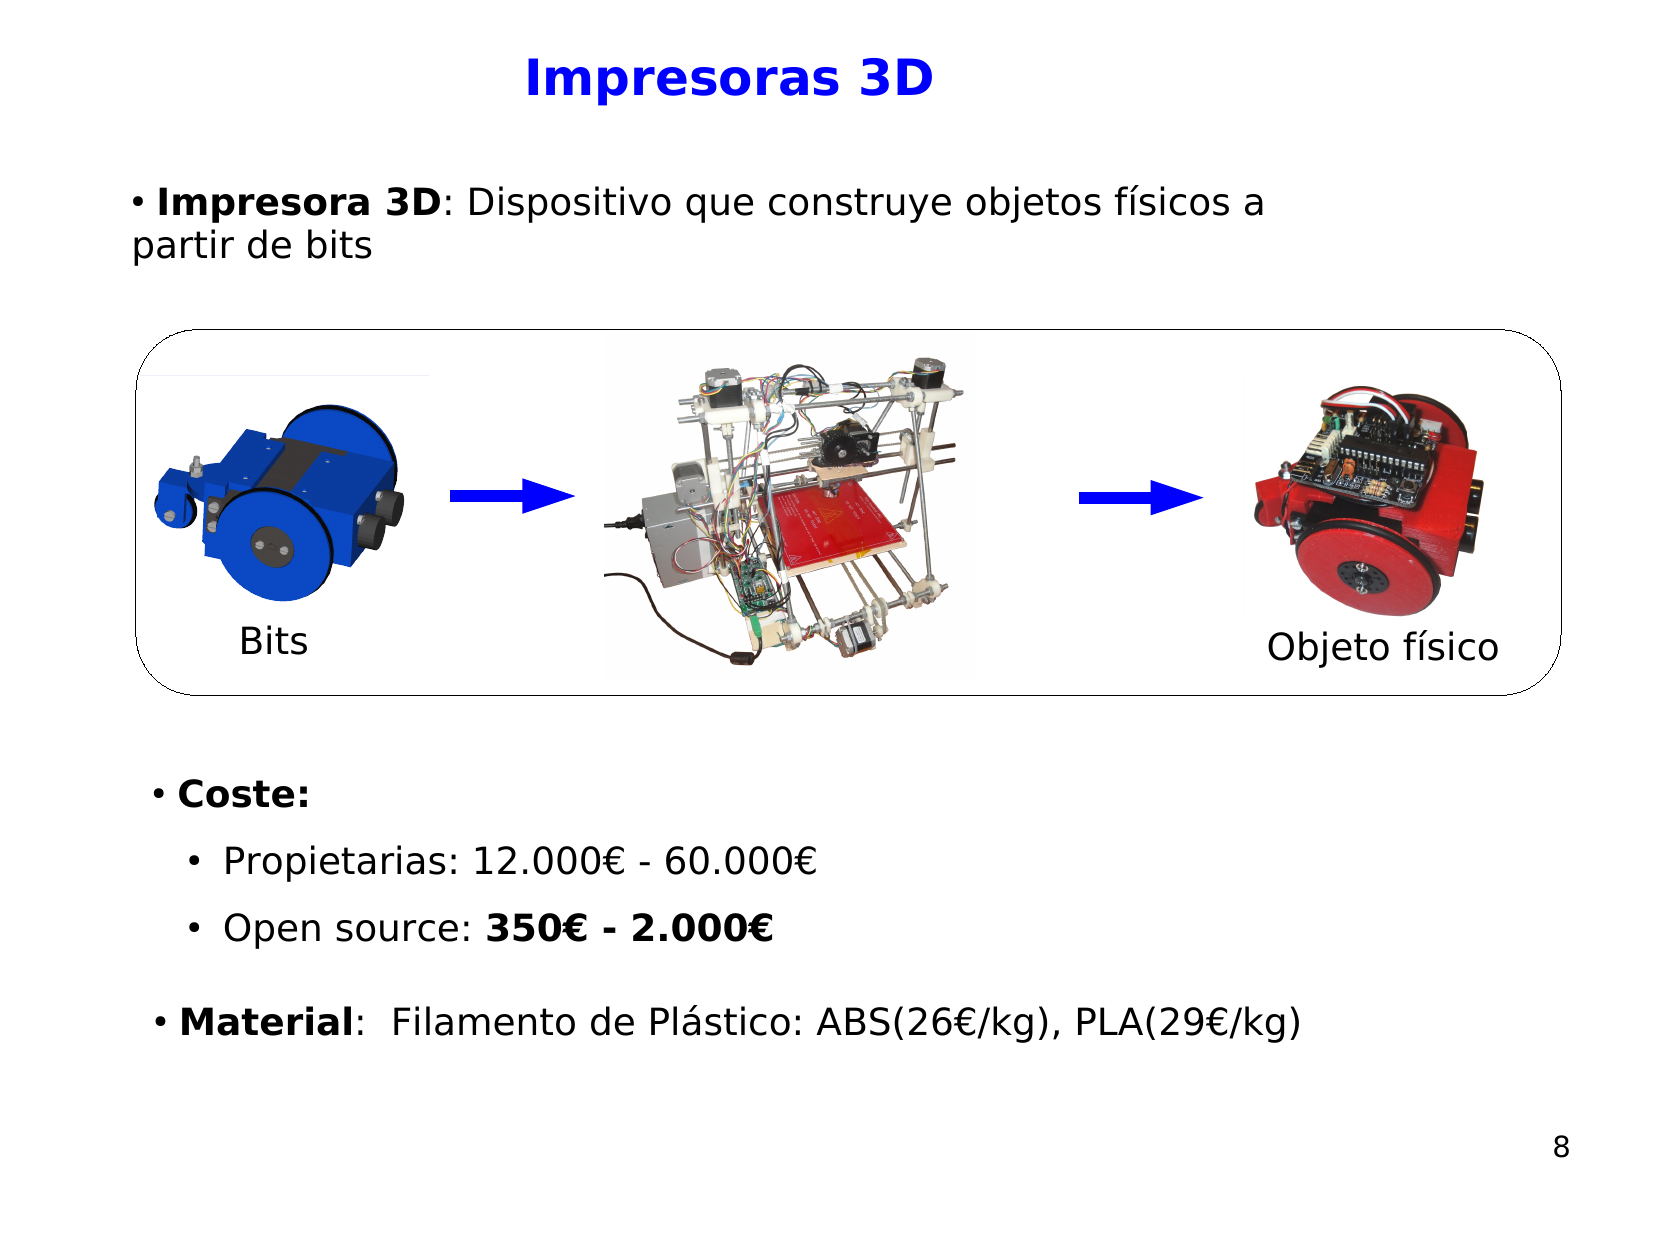

Impresoras 3D
 Impresora 3D: Dispositivo que construye objetos físicos a partir de bits
Bits
Objeto físico
 Coste:
Propietarias: 12.000€ - 60.000€
Open source: 350€ - 2.000€
 Material: Filamento de Plástico: ABS(26€/kg), PLA(29€/kg)
8